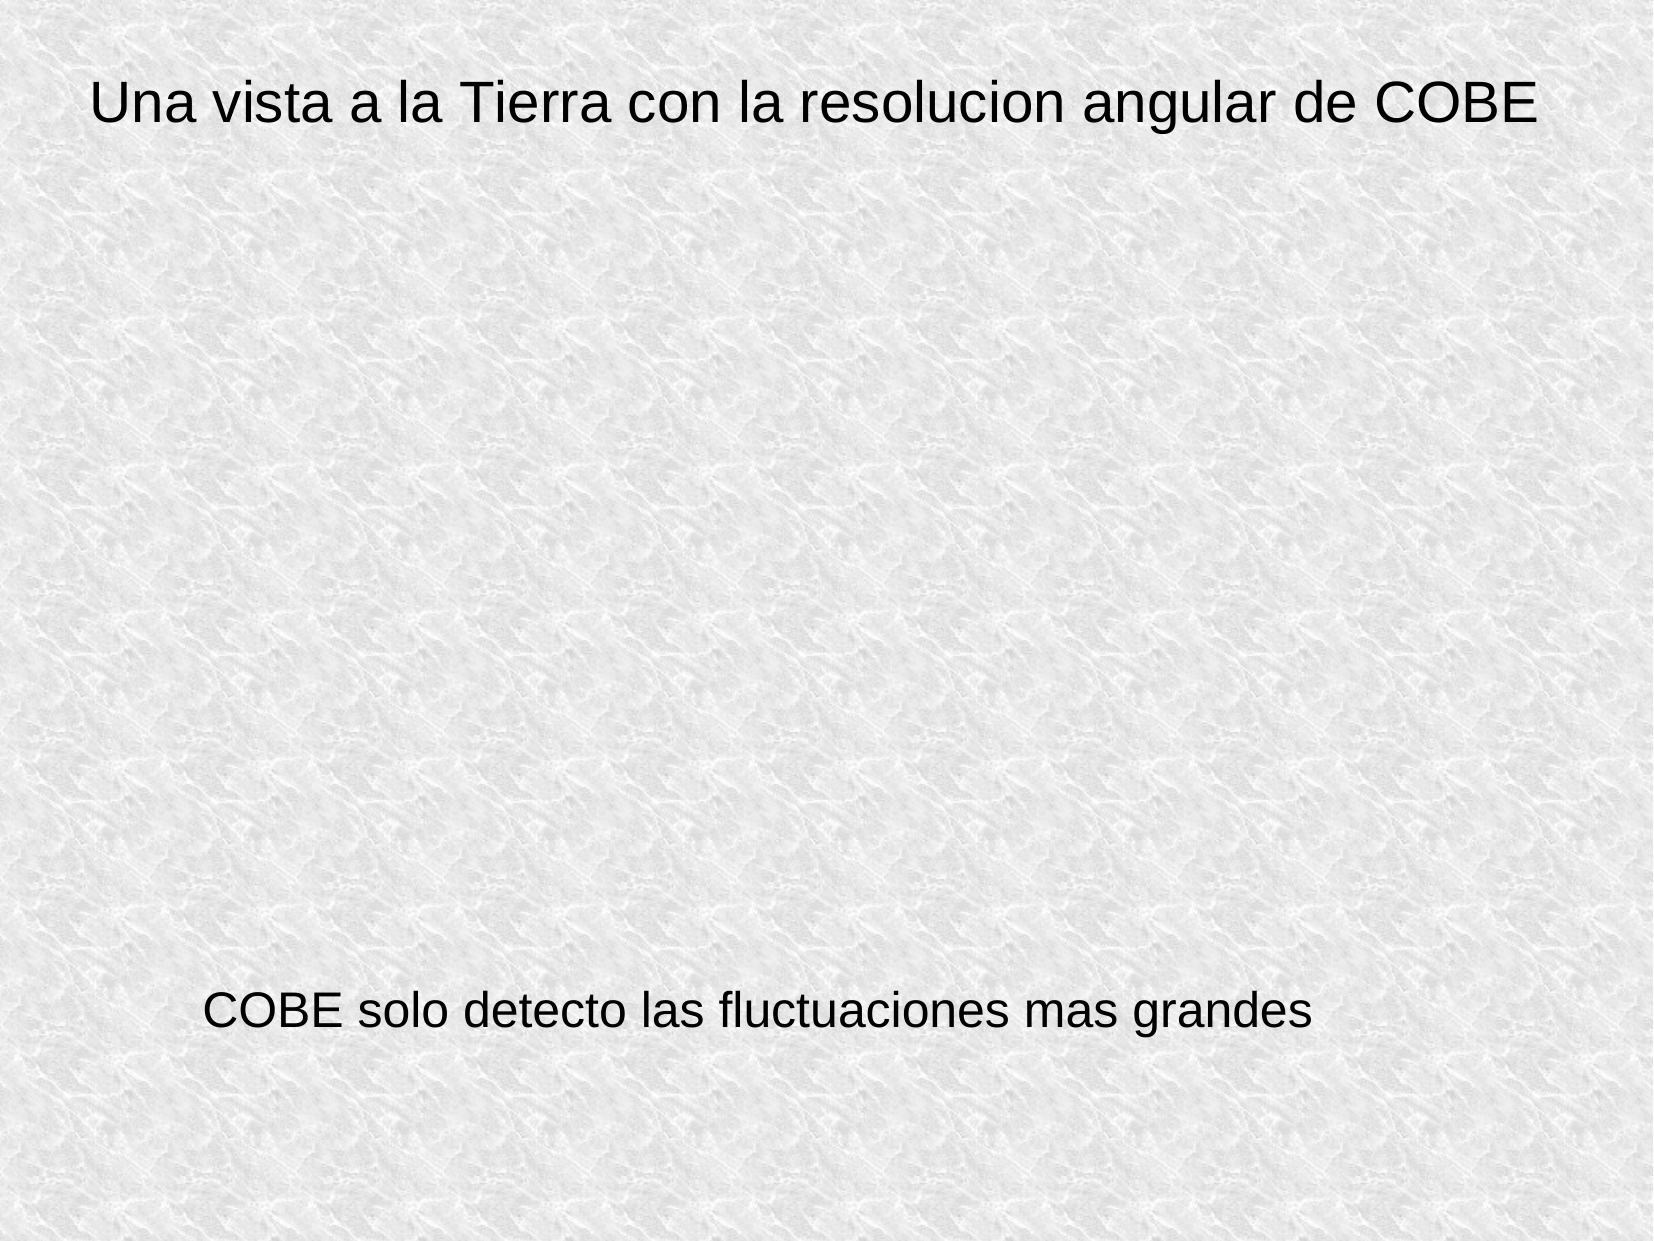

Una vista a la Tierra con la resolucion angular de COBE
COBE solo detecto las fluctuaciones mas grandes